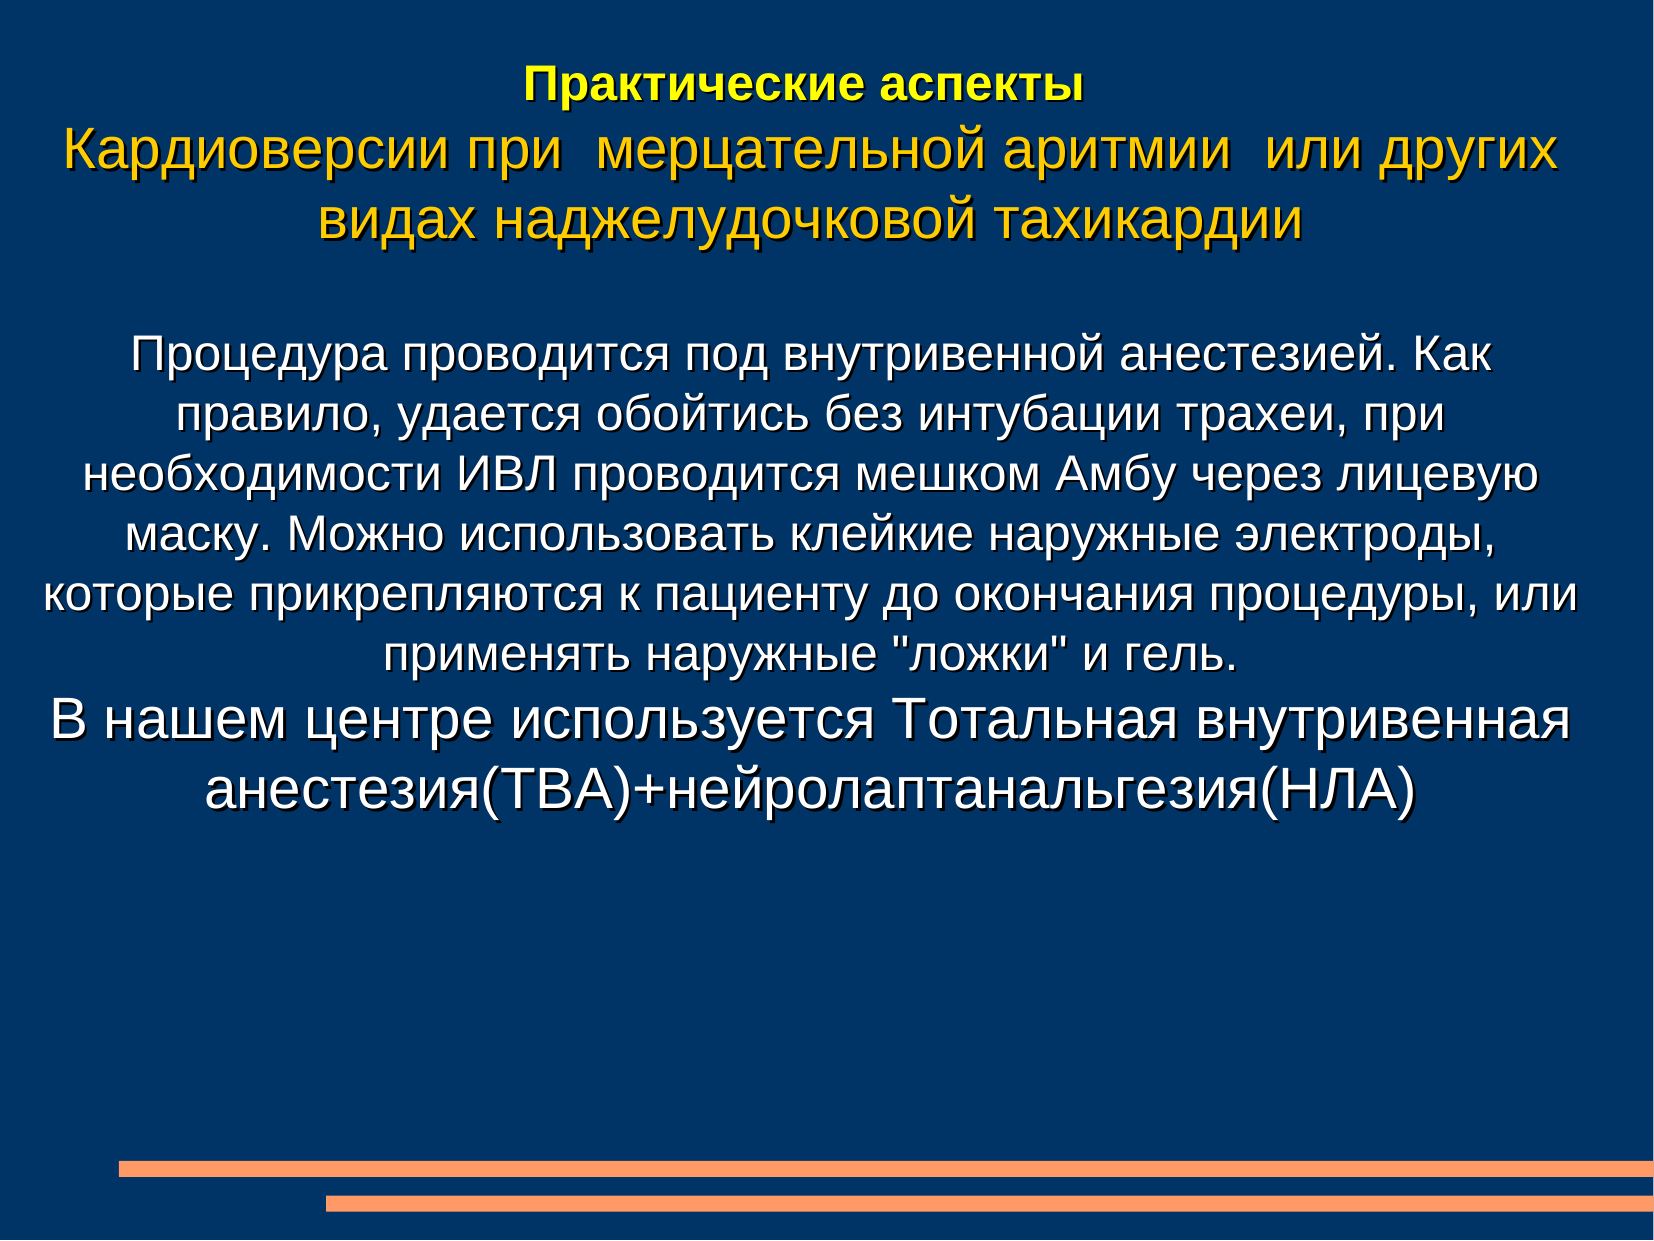

Практические аспекты
Кардиоверсии при  мерцательной аритмии  или других видах наджелудочковой тахикардии
Процедура проводится под внутривенной анестезией. Как правило, удается обойтись без интубации трахеи, при необходимости ИВЛ проводится мешком Амбу через лицевую маску. Можно использовать клейкие наружные электроды, которые прикрепляются к пациенту до окончания процедуры, или применять наружные "ложки" и гель.
В нашем центре используется Тотальная внутривенная
анестезия(ТВА)+нейролаптанальгезия(НЛА)